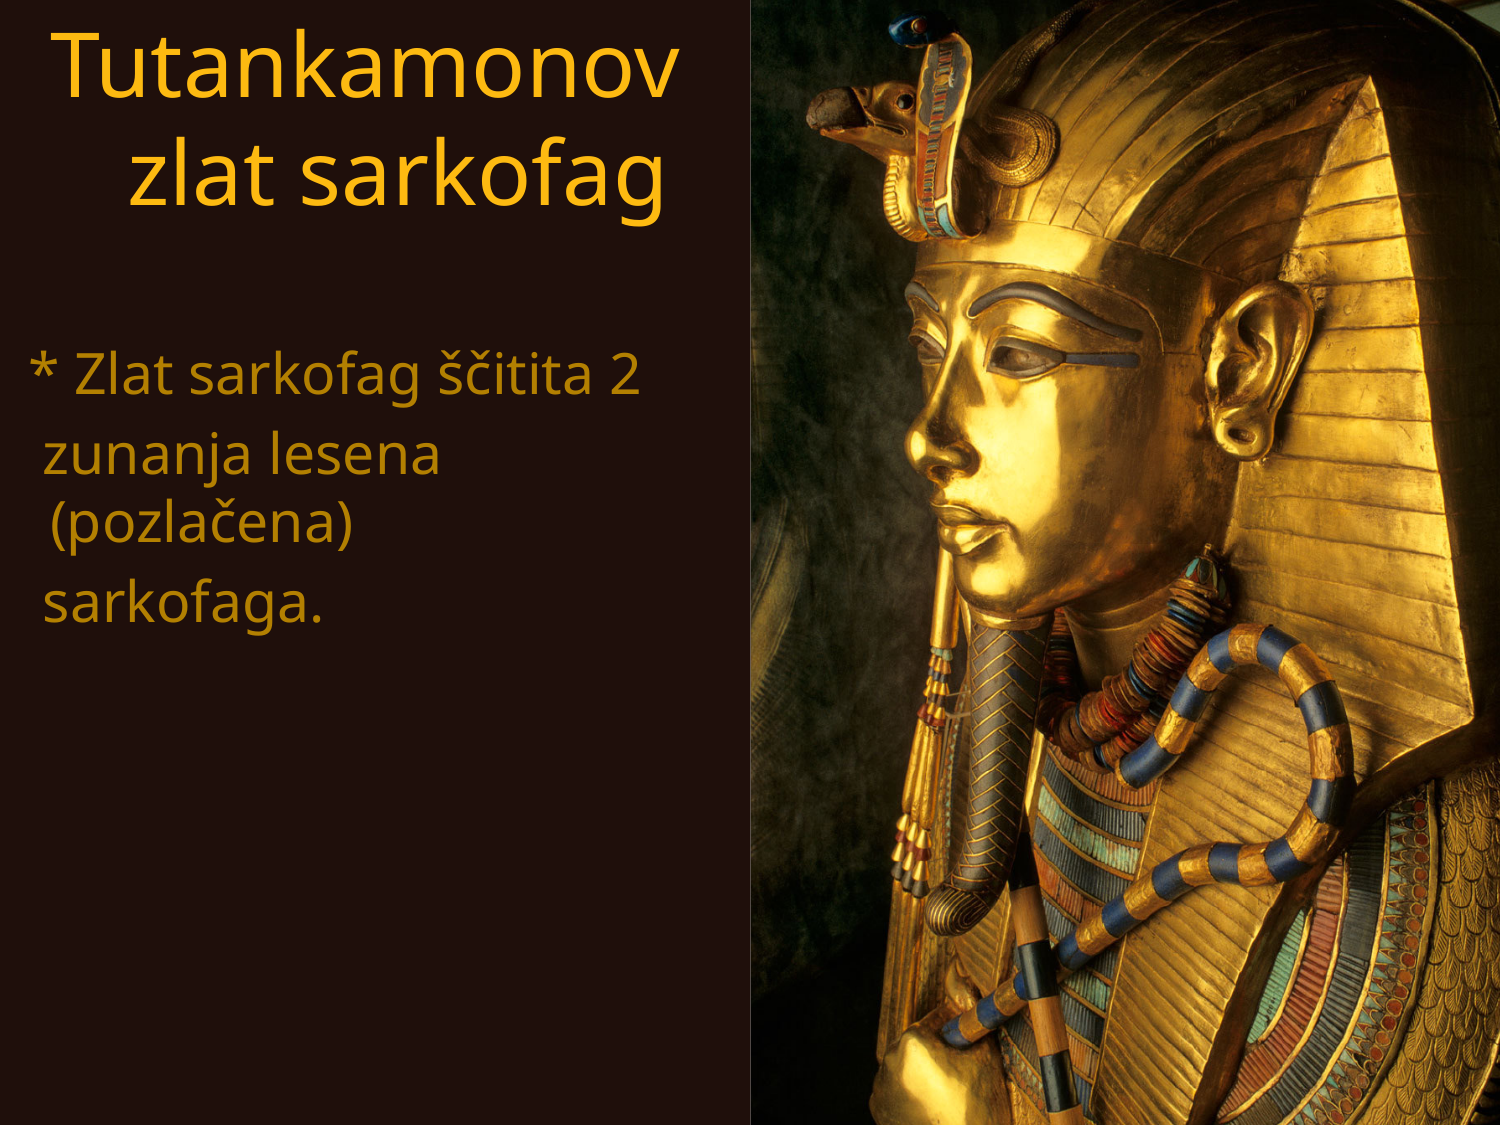

Tutankamonov zlat sarkofag
 * Zlat sarkofag ščitita 2
 zunanja lesena (pozlačena)
 sarkofaga.
#